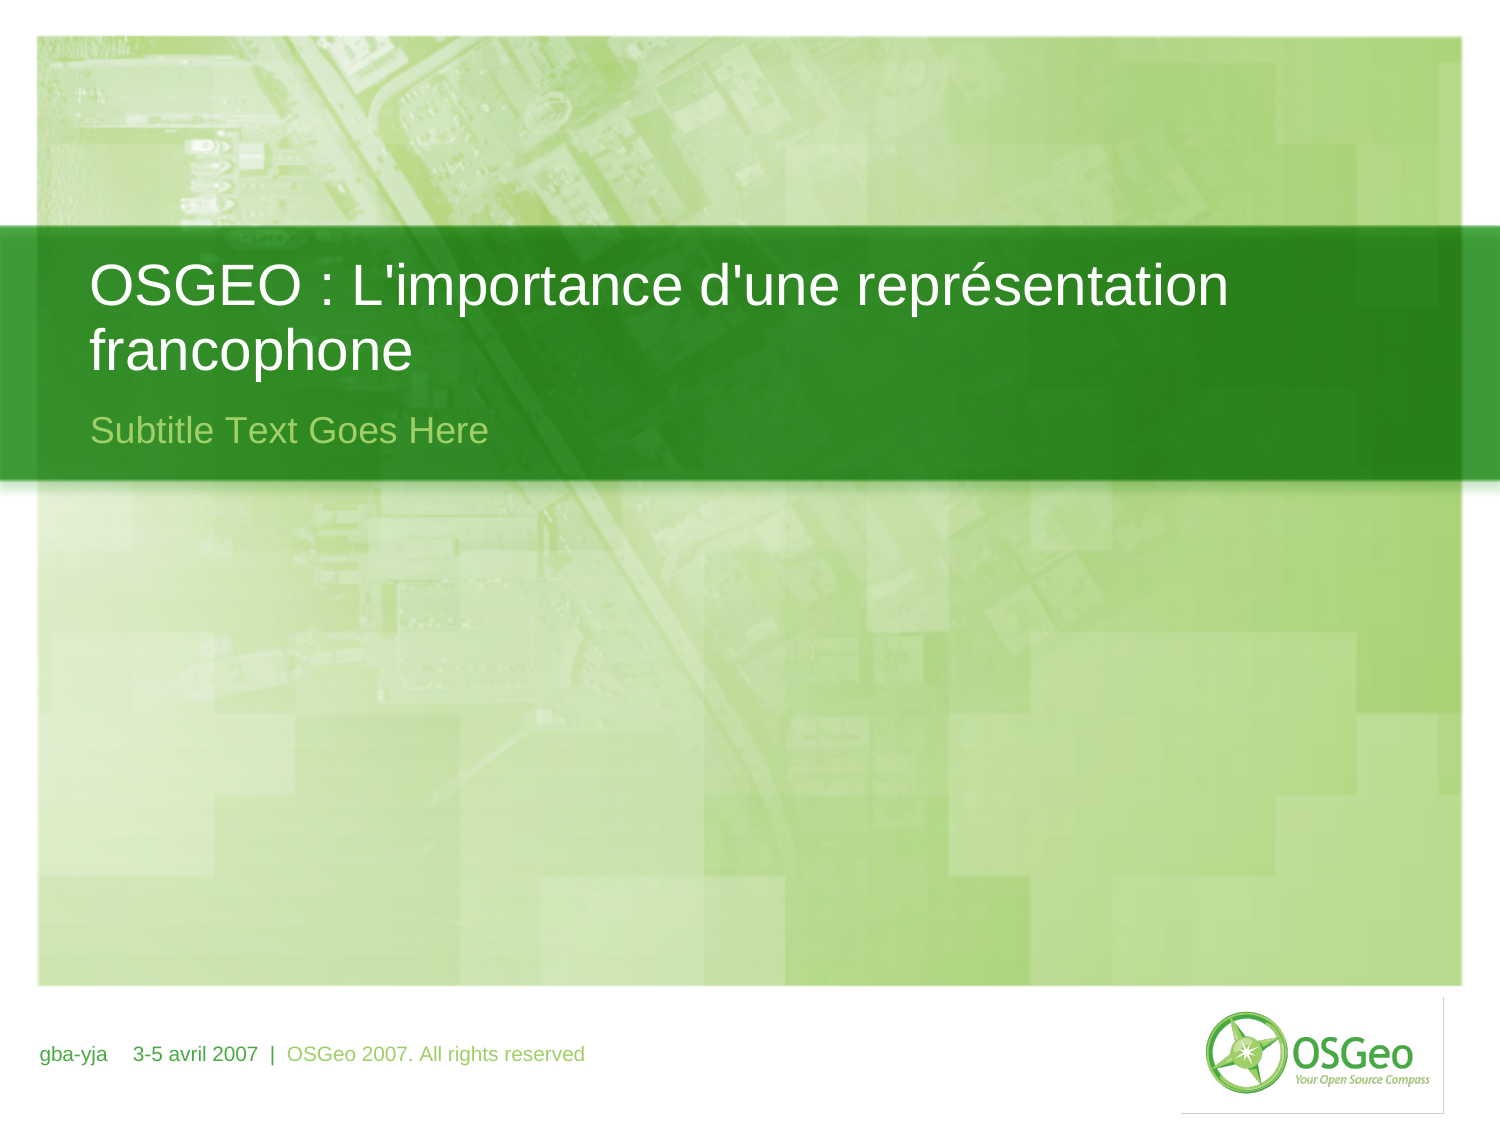

OSGEO : L'importance d'une représentation francophone
Subtitle Text Goes Here
gba-yja
3-5 avril 2007 | OSGeo 2007. All rights reserved